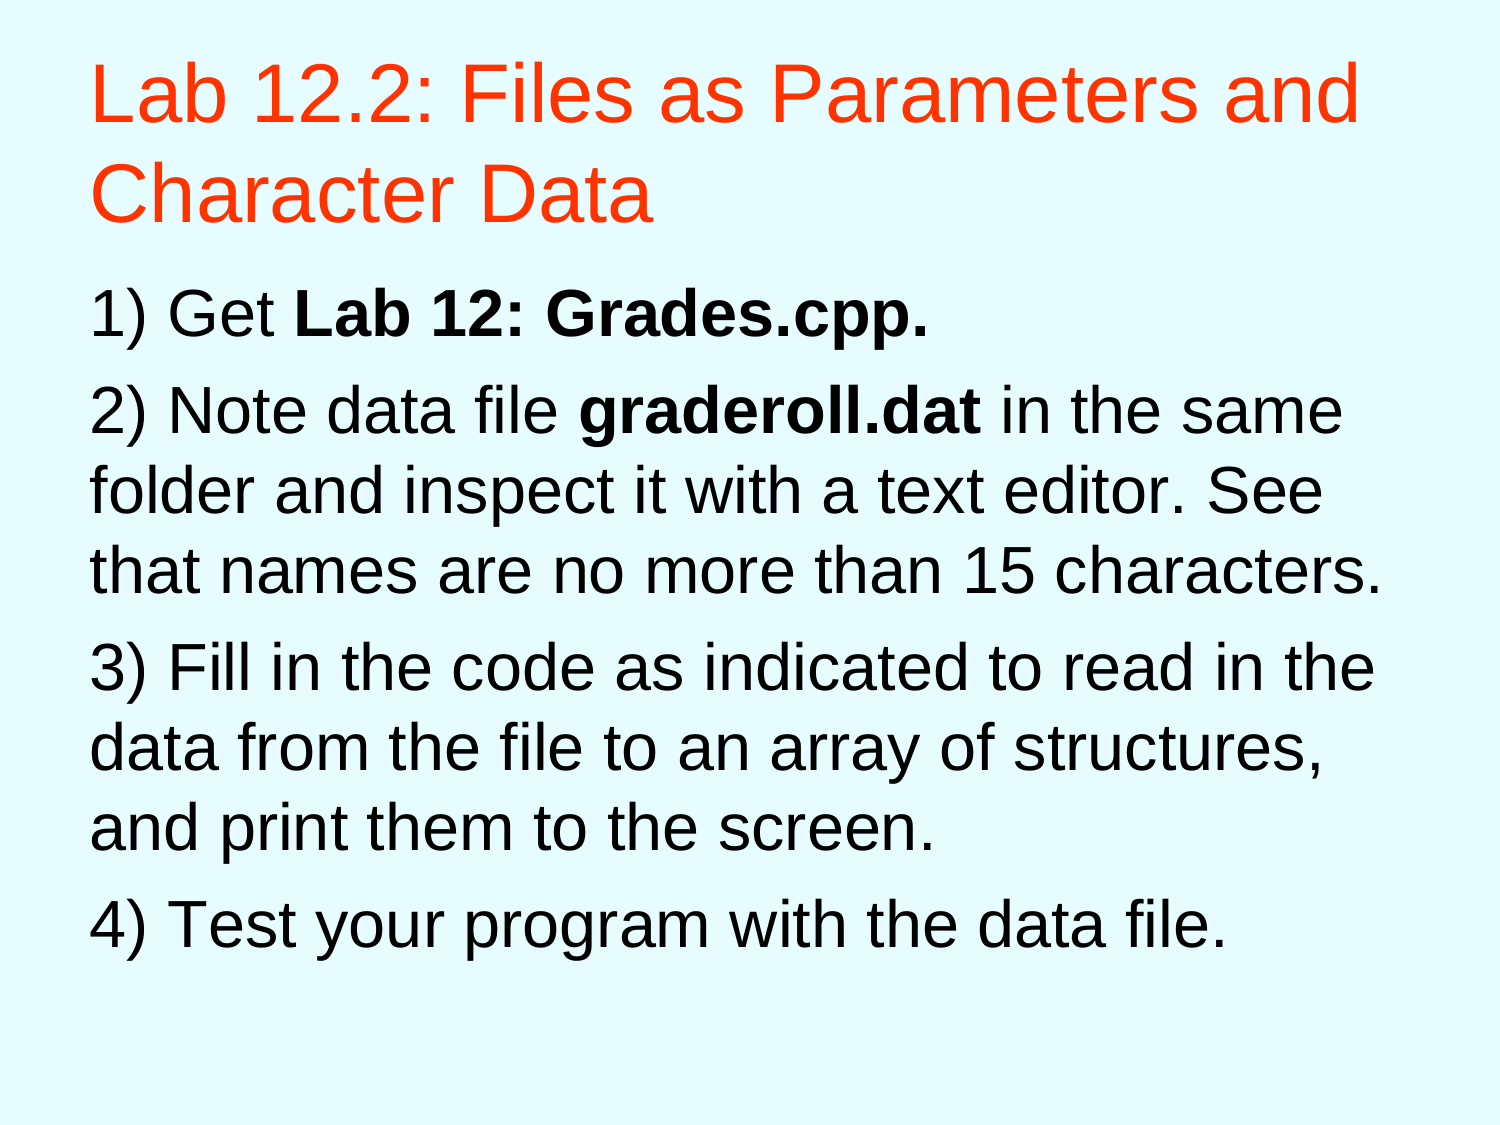

# Lab 12.2: Files as Parameters and Character Data
 Get Lab 12: Grades.cpp.
 Note data file graderoll.dat in the same folder and inspect it with a text editor. See that names are no more than 15 characters.
 Fill in the code as indicated to read in the data from the file to an array of structures, and print them to the screen.
 Test your program with the data file.